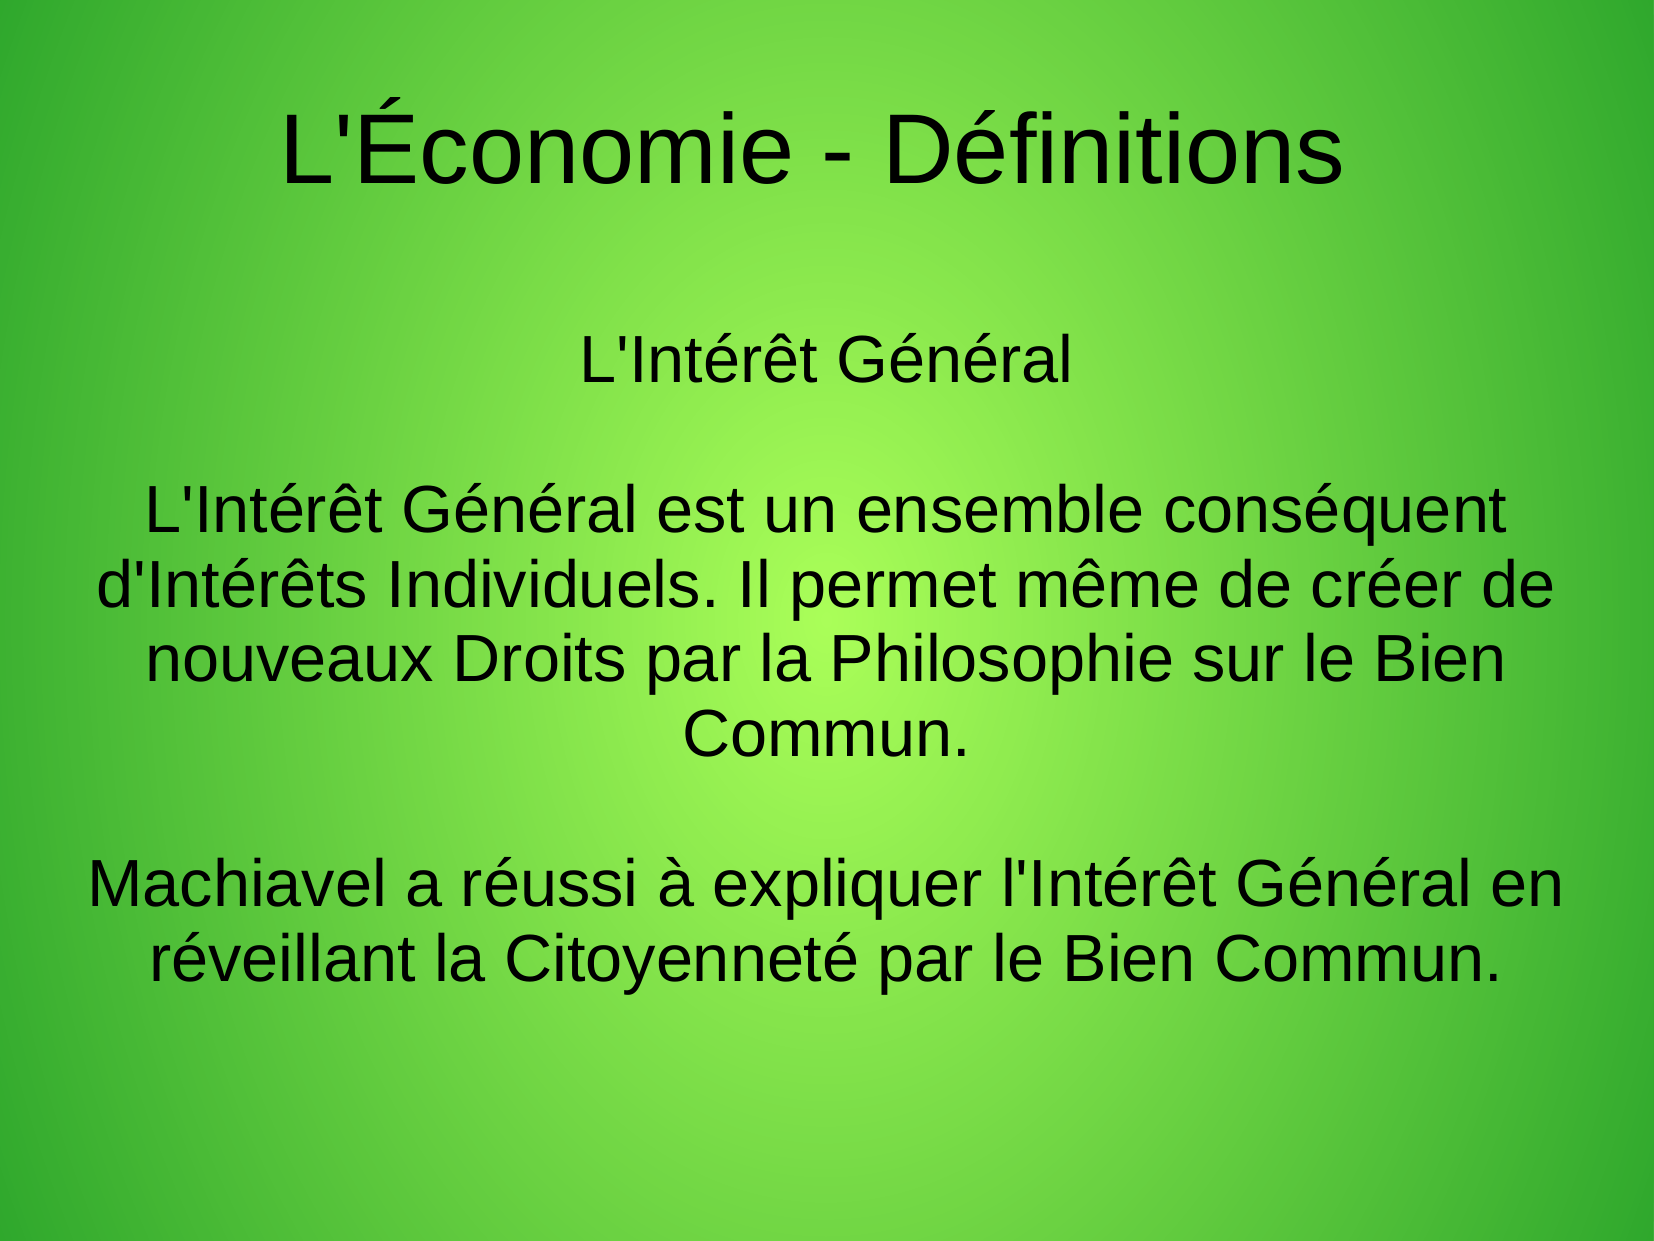

# L'Économie - Définitions
L'Intérêt Général
L'Intérêt Général est un ensemble conséquent d'Intérêts Individuels. Il permet même de créer de nouveaux Droits par la Philosophie sur le Bien Commun.
Machiavel a réussi à expliquer l'Intérêt Général en réveillant la Citoyenneté par le Bien Commun.